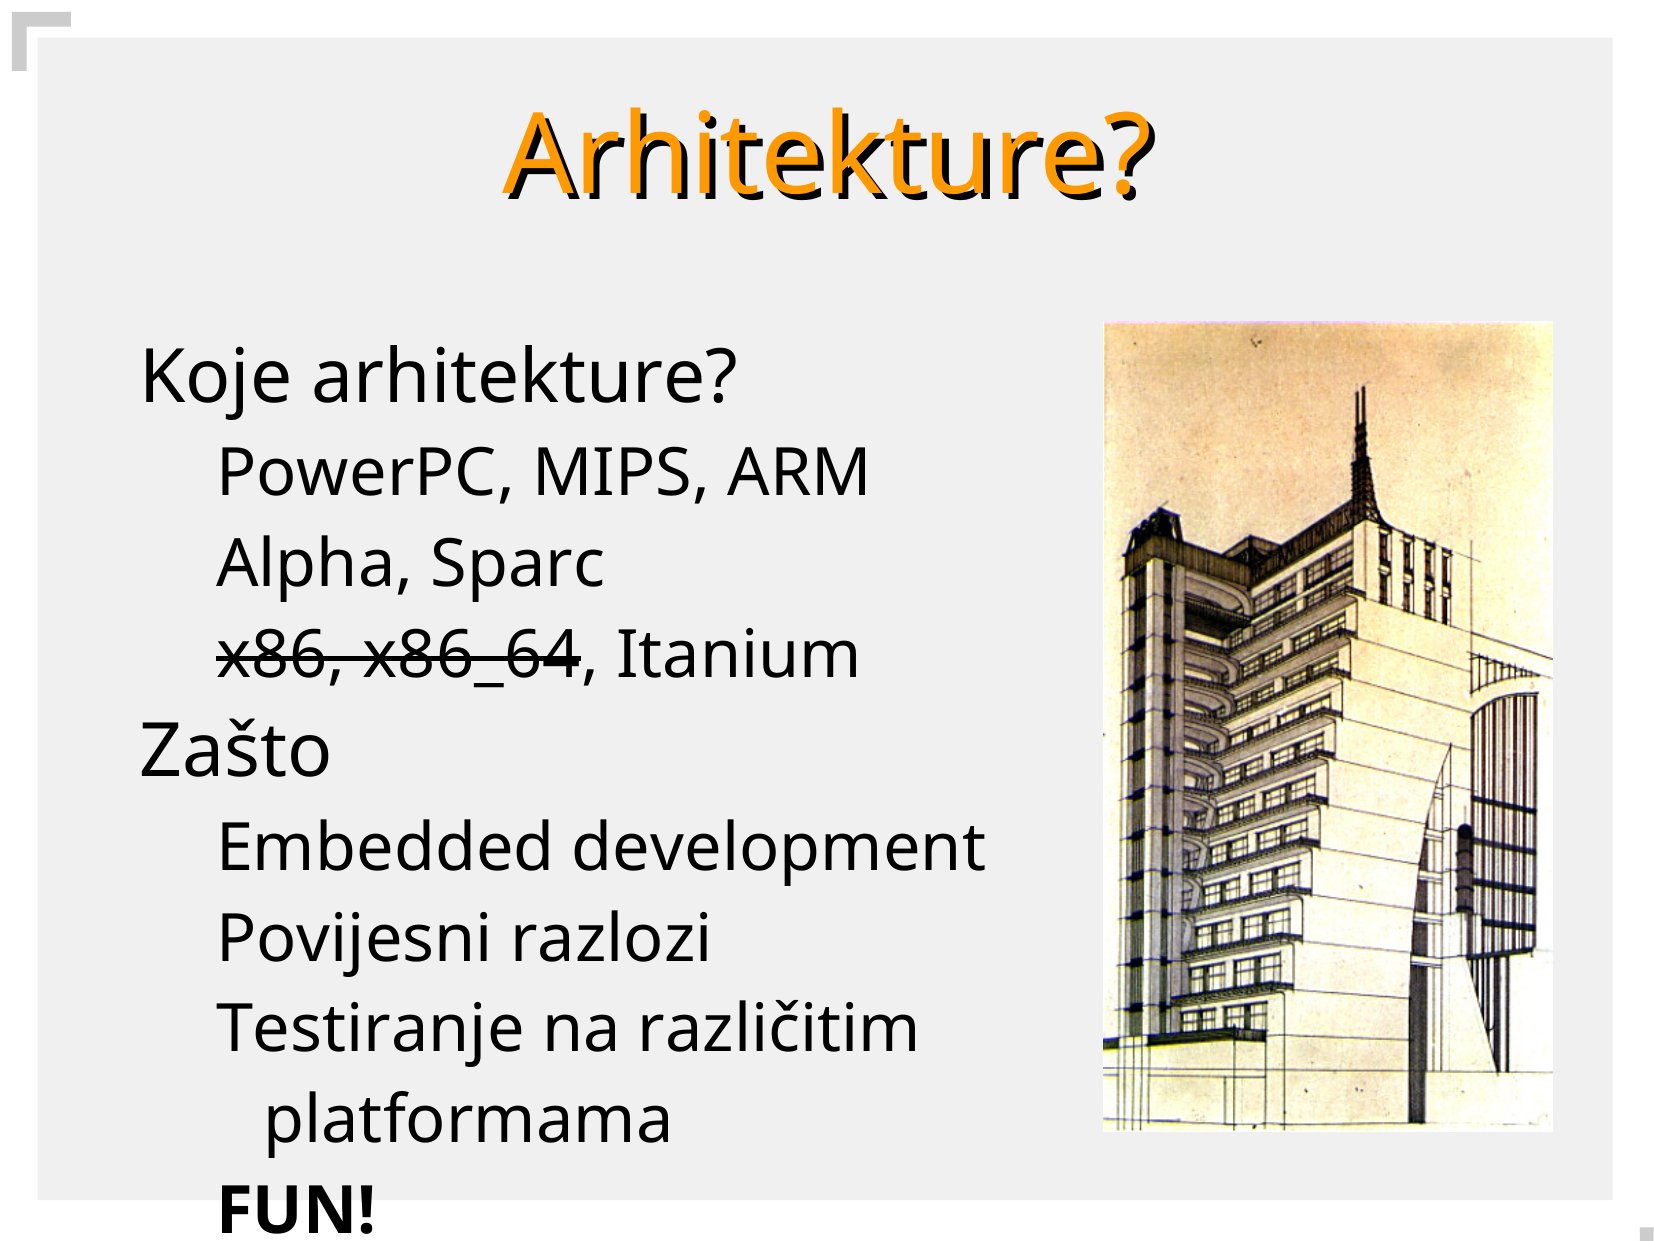

# Arhitekture?
Koje arhitekture?
PowerPC, MIPS, ARM
Alpha, Sparc
x86, x86_64, Itanium
Zašto
Embedded development
Povijesni razlozi
Testiranje na različitim platformama
FUN!